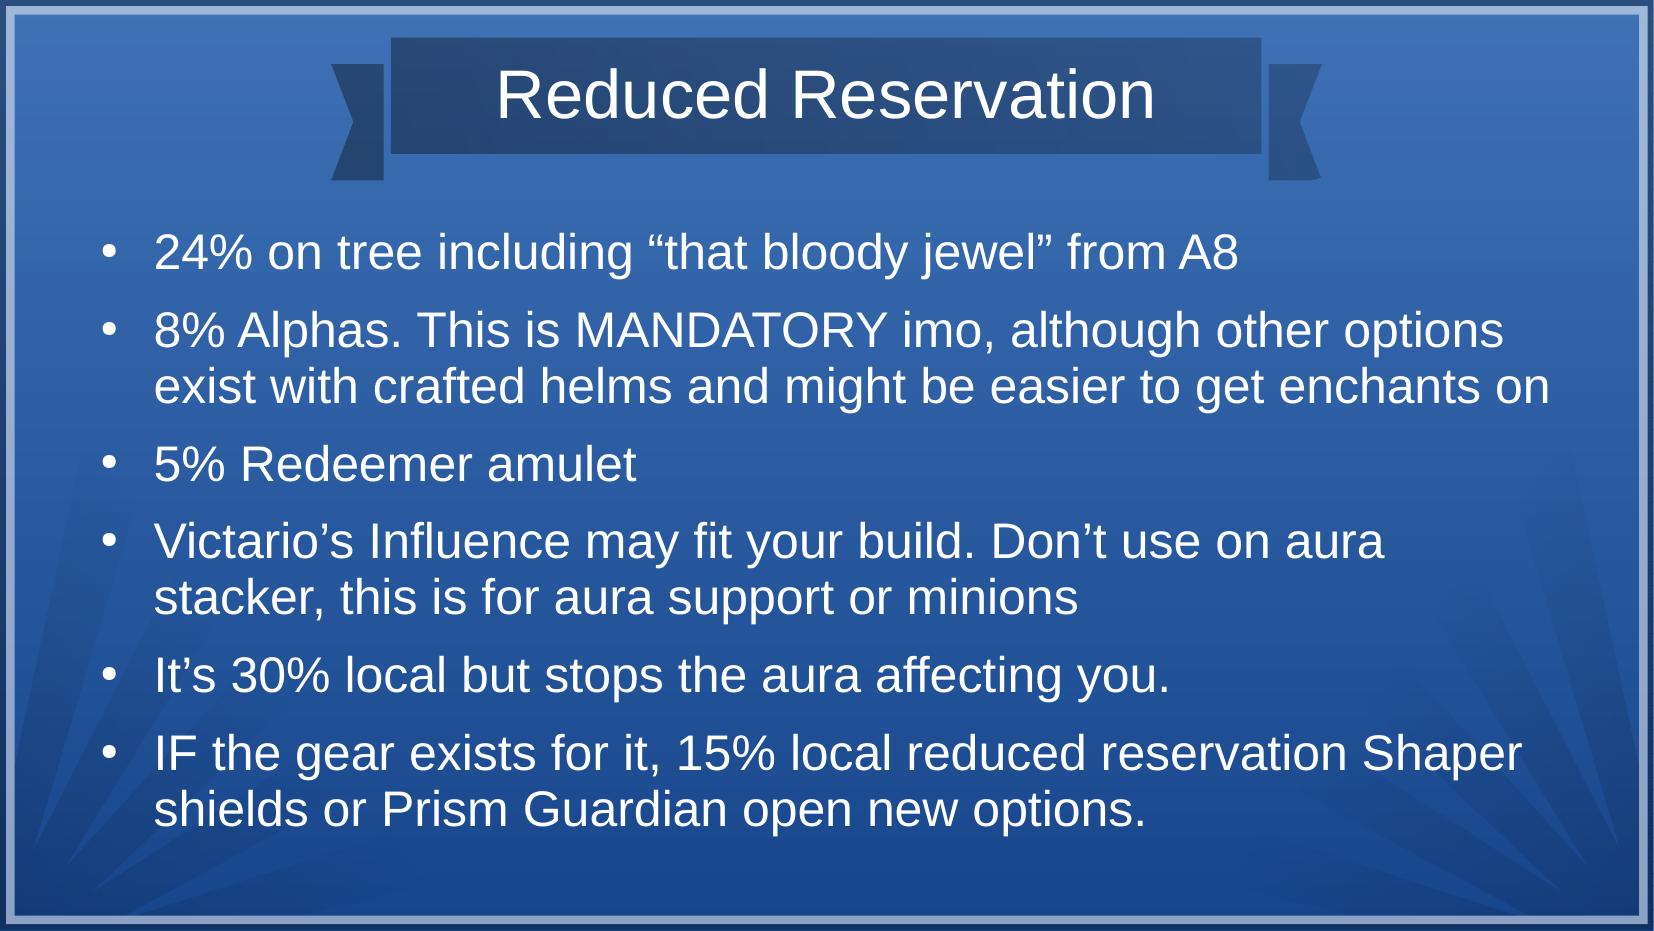

# Reduced Reservation
24% on tree including “that bloody jewel” from A8
8% Alphas. This is MANDATORY imo, although other options exist with crafted helms and might be easier to get enchants on
5% Redeemer amulet
Victario’s Influence may fit your build. Don’t use on aura stacker, this is for aura support or minions
It’s 30% local but stops the aura affecting you.
IF the gear exists for it, 15% local reduced reservation Shaper shields or Prism Guardian open new options.